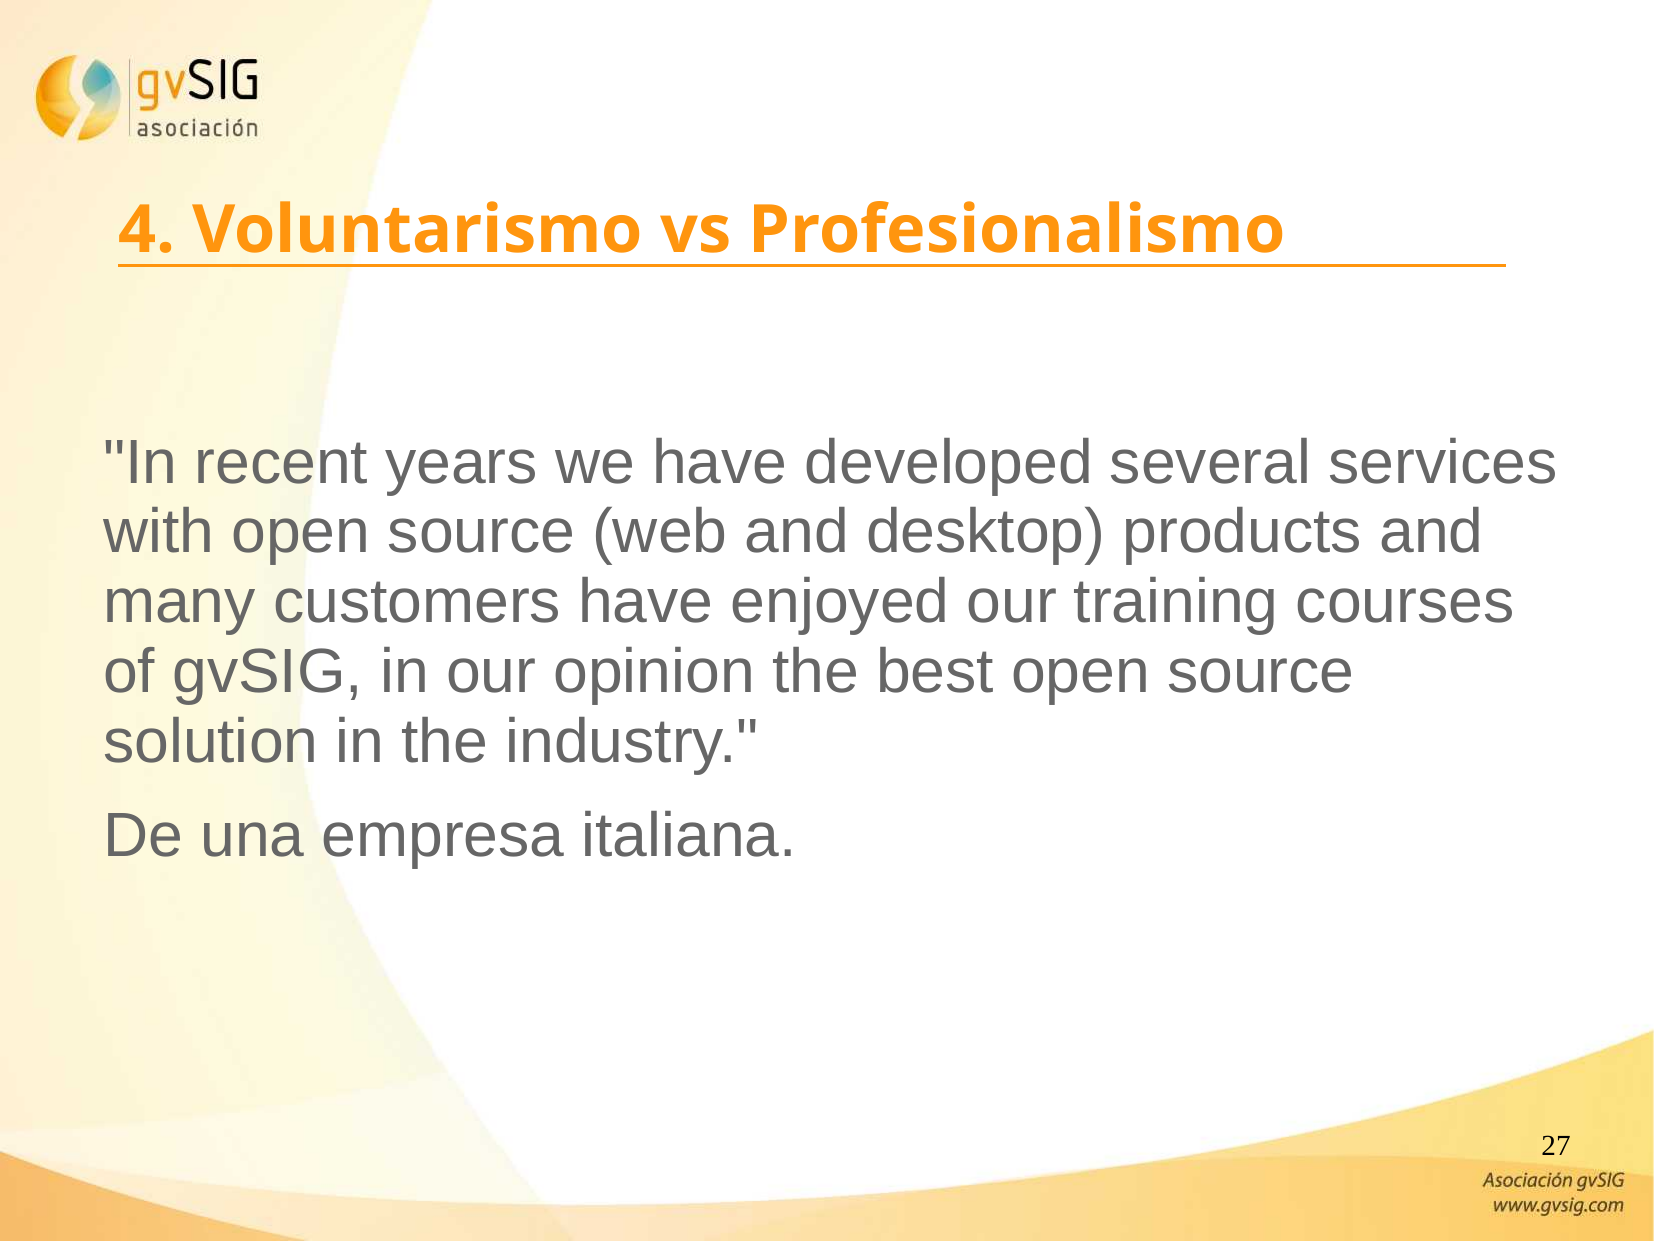

# 4. Voluntarismo vs Profesionalismo
"In recent years we have developed several services with open source (web and desktop) products and many customers have enjoyed our training courses of gvSIG, in our opinion the best open source solution in the industry."
De una empresa italiana.
27